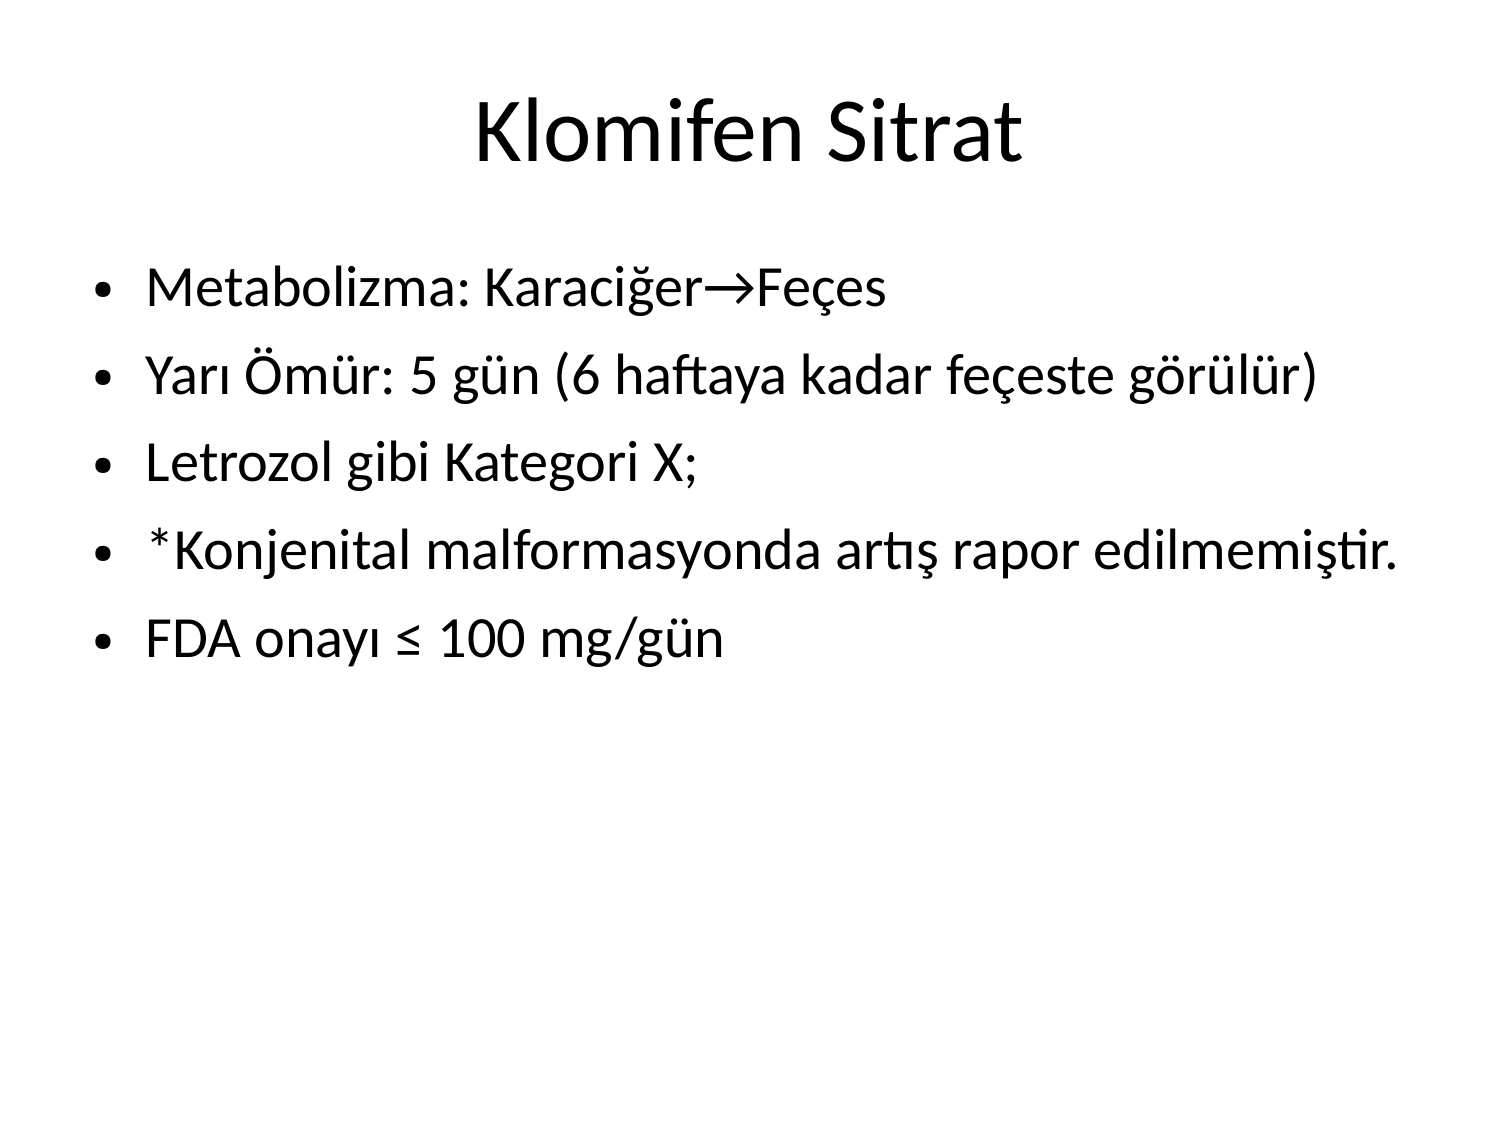

# Klomifen Sitrat
Metabolizma: Karaciğer→Feçes
Yarı Ömür: 5 gün (6 haftaya kadar feçeste görülür)
Letrozol gibi Kategori X;
*Konjenital malformasyonda artış rapor edilmemiştir.
FDA onayı ≤ 100 mg/gün